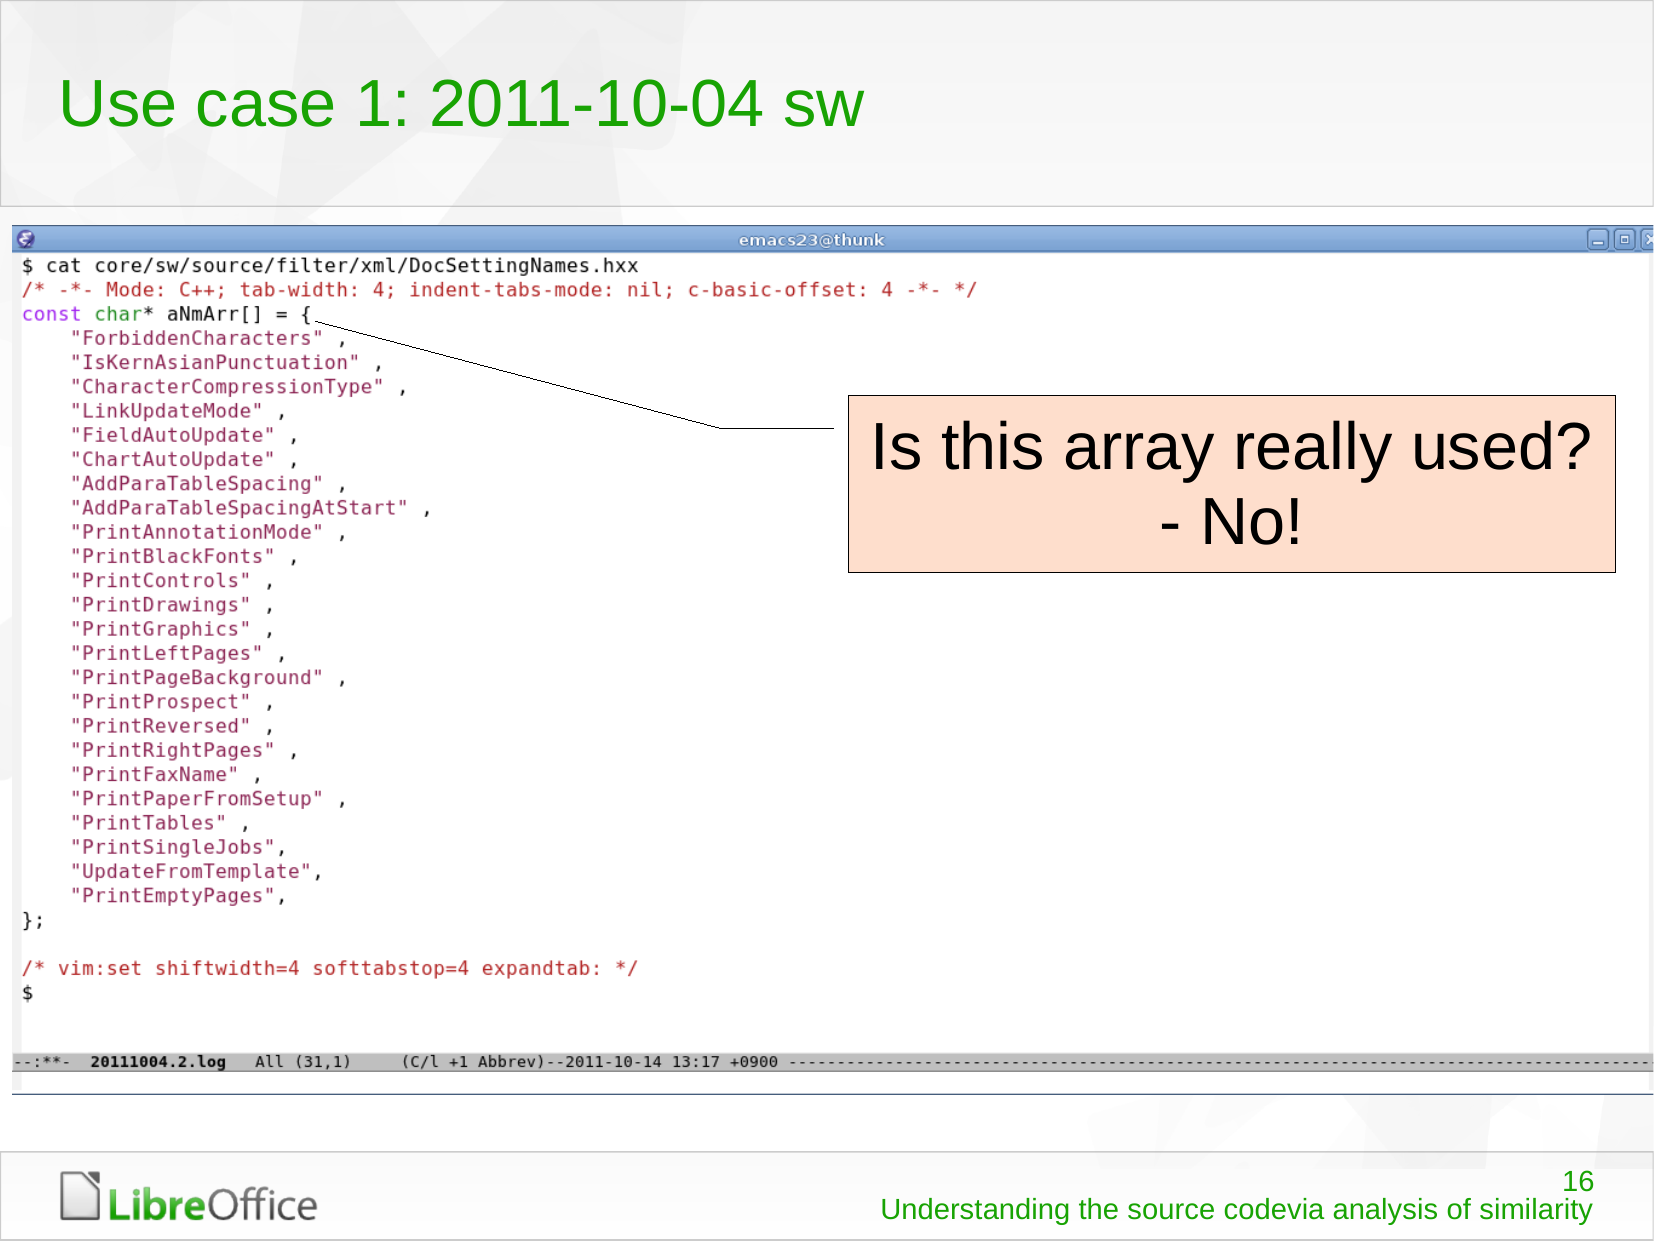

# Use case 1: 2011-10-04 sw
Is this array really used?
- No!
16
Understanding the source codevia analysis of similarity